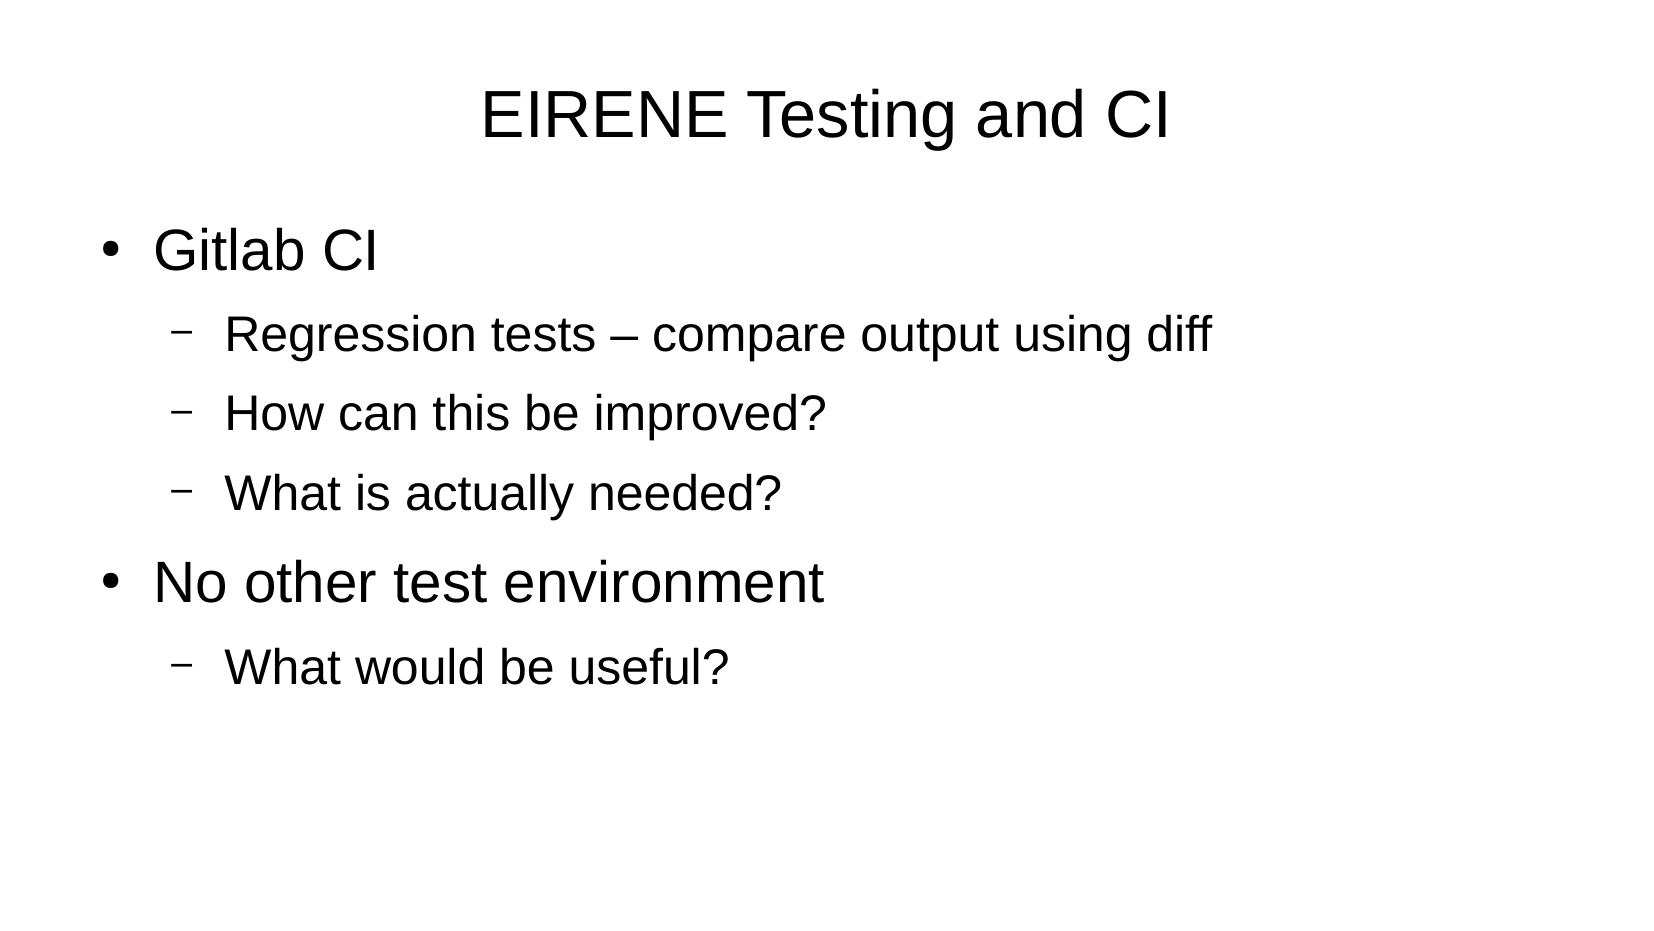

# EIRENE Testing and CI
Gitlab CI
Regression tests – compare output using diff
How can this be improved?
What is actually needed?
No other test environment
What would be useful?